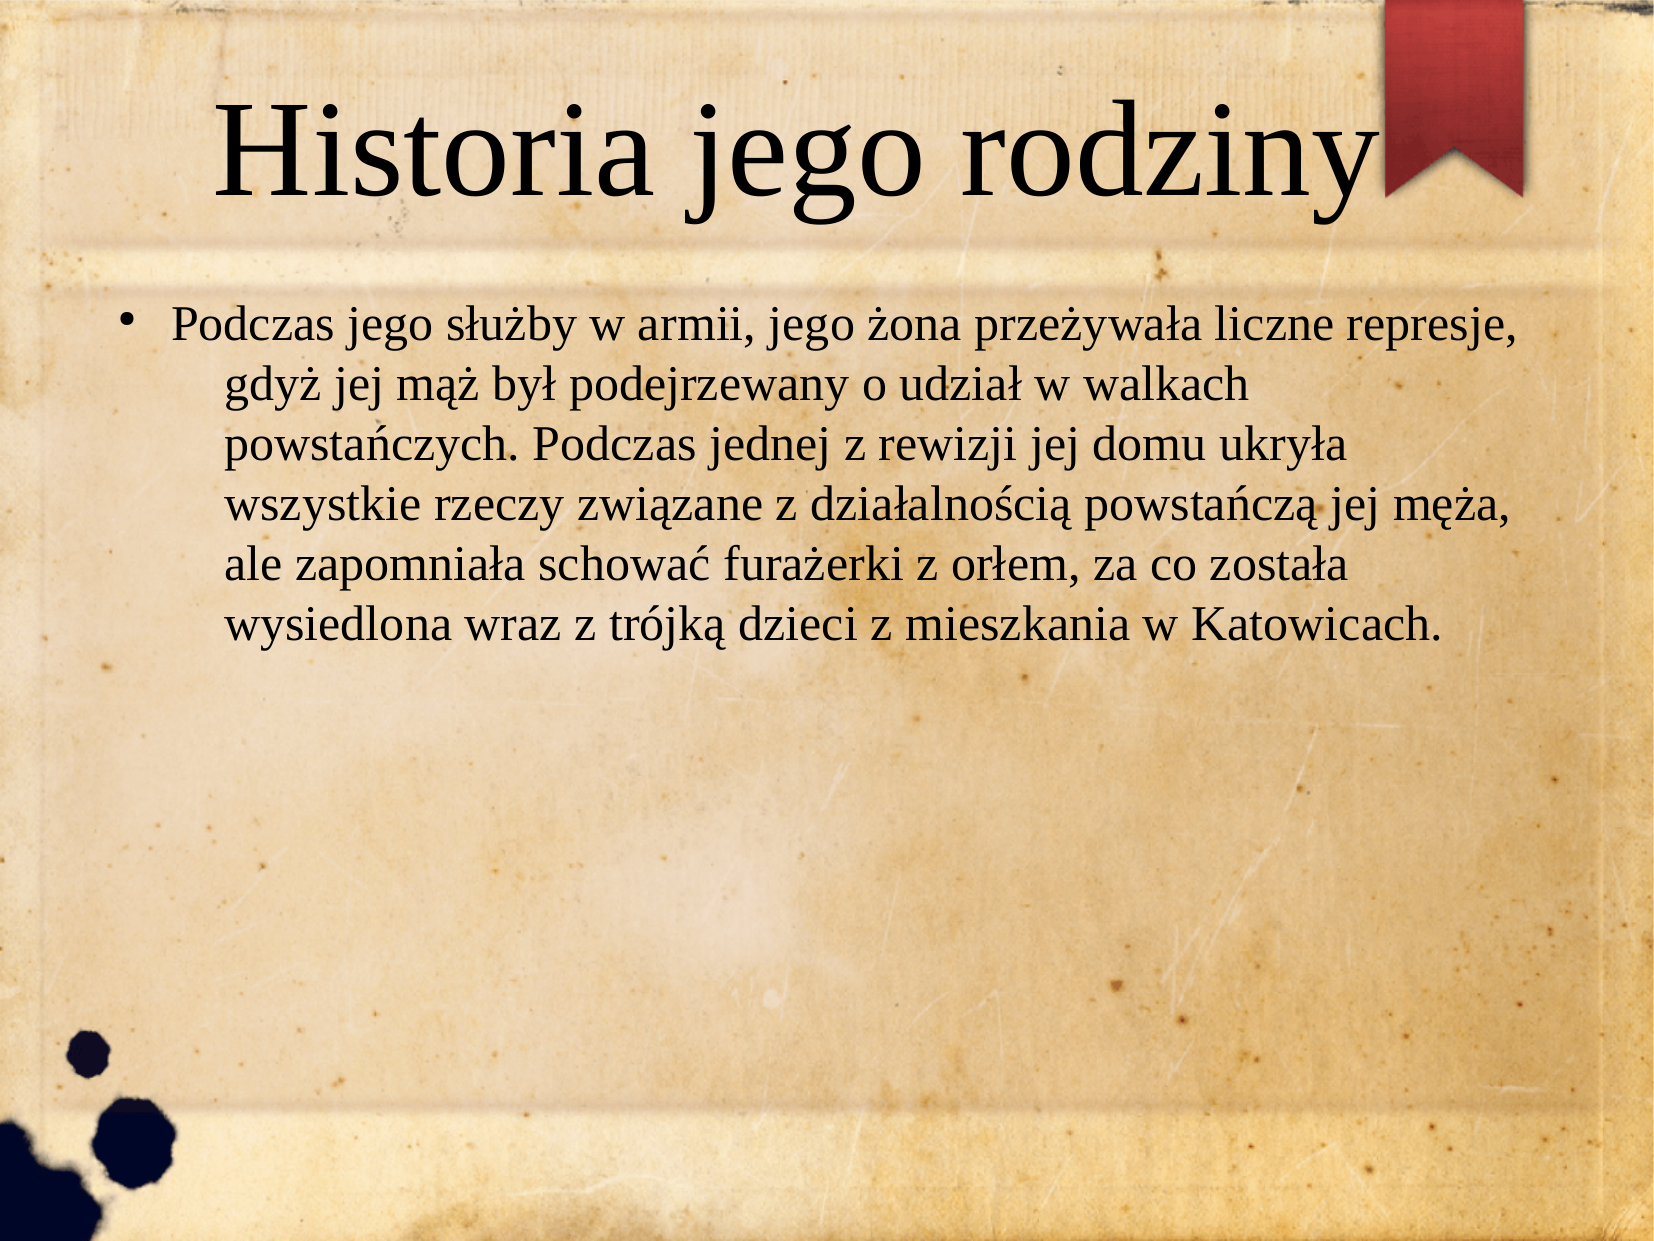

# Historia jego rodziny
Podczas jego służby w armii, jego żona przeżywała liczne represje, gdyż jej mąż był podejrzewany o udział w walkach powstańczych. Podczas jednej z rewizji jej domu ukryła wszystkie rzeczy związane z działalnością powstańczą jej męża, ale zapomniała schować furażerki z orłem, za co została wysiedlona wraz z trójką dzieci z mieszkania w Katowicach.